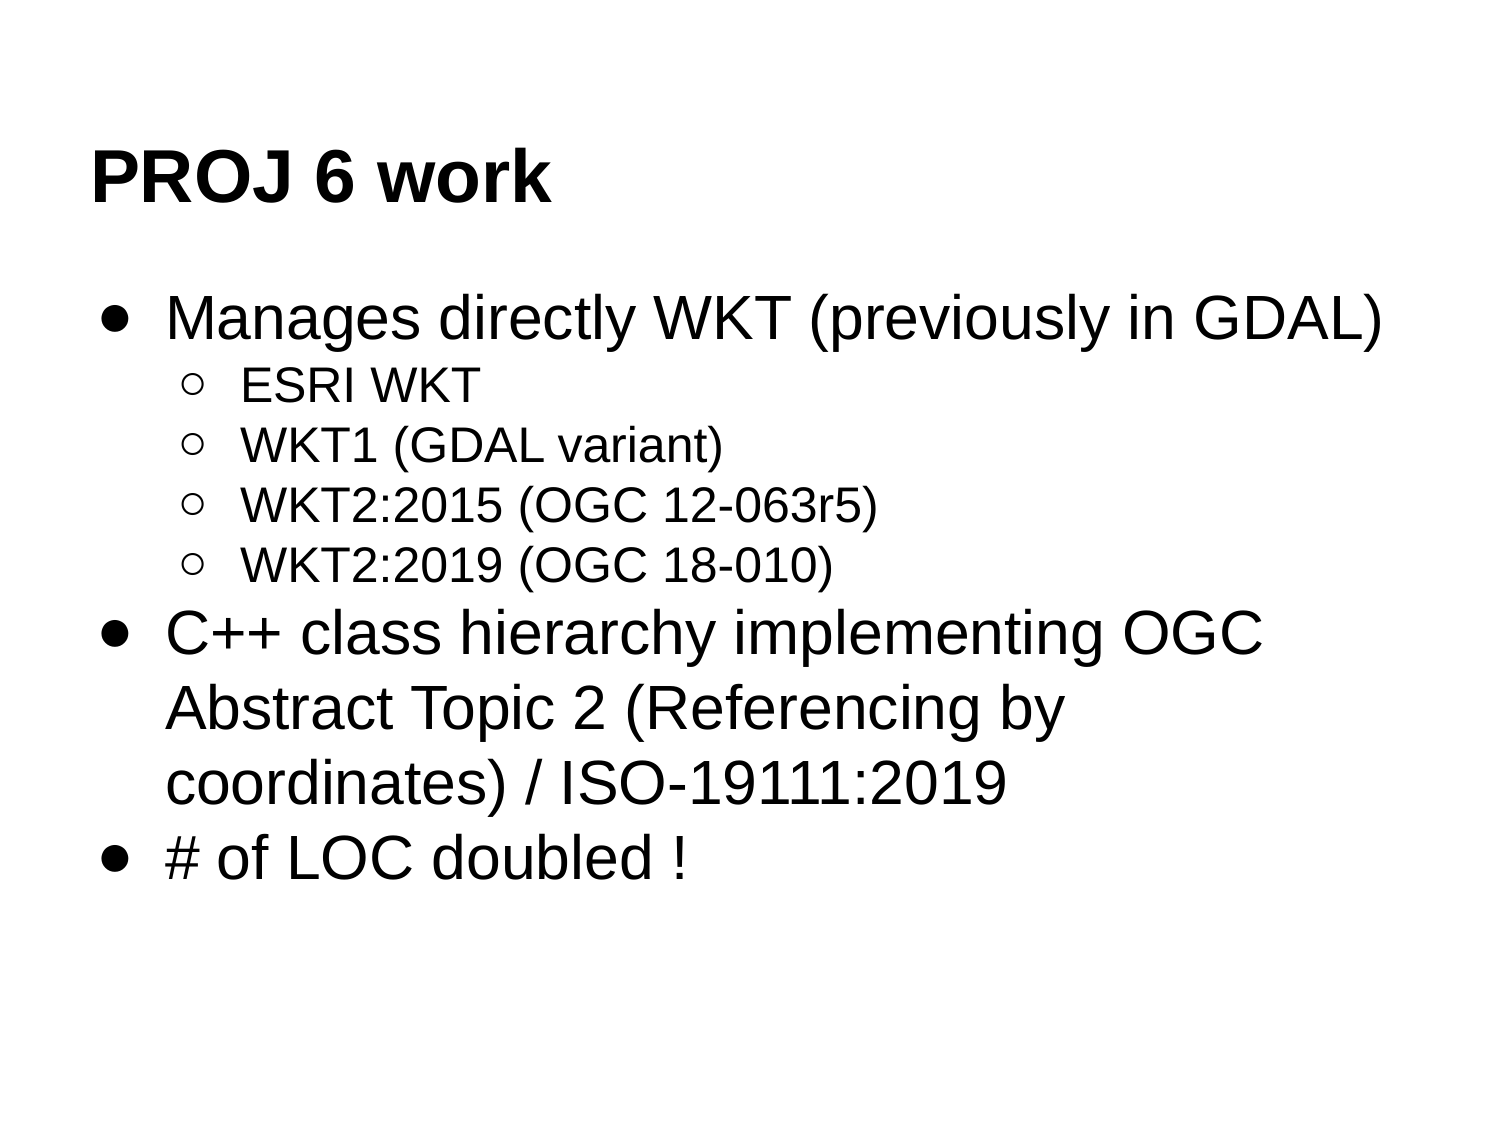

# PROJ 6 work
Manages directly WKT (previously in GDAL)
ESRI WKT
WKT1 (GDAL variant)
WKT2:2015 (OGC 12-063r5)
WKT2:2019 (OGC 18-010)
C++ class hierarchy implementing OGC Abstract Topic 2 (Referencing by coordinates) / ISO-19111:2019
# of LOC doubled !